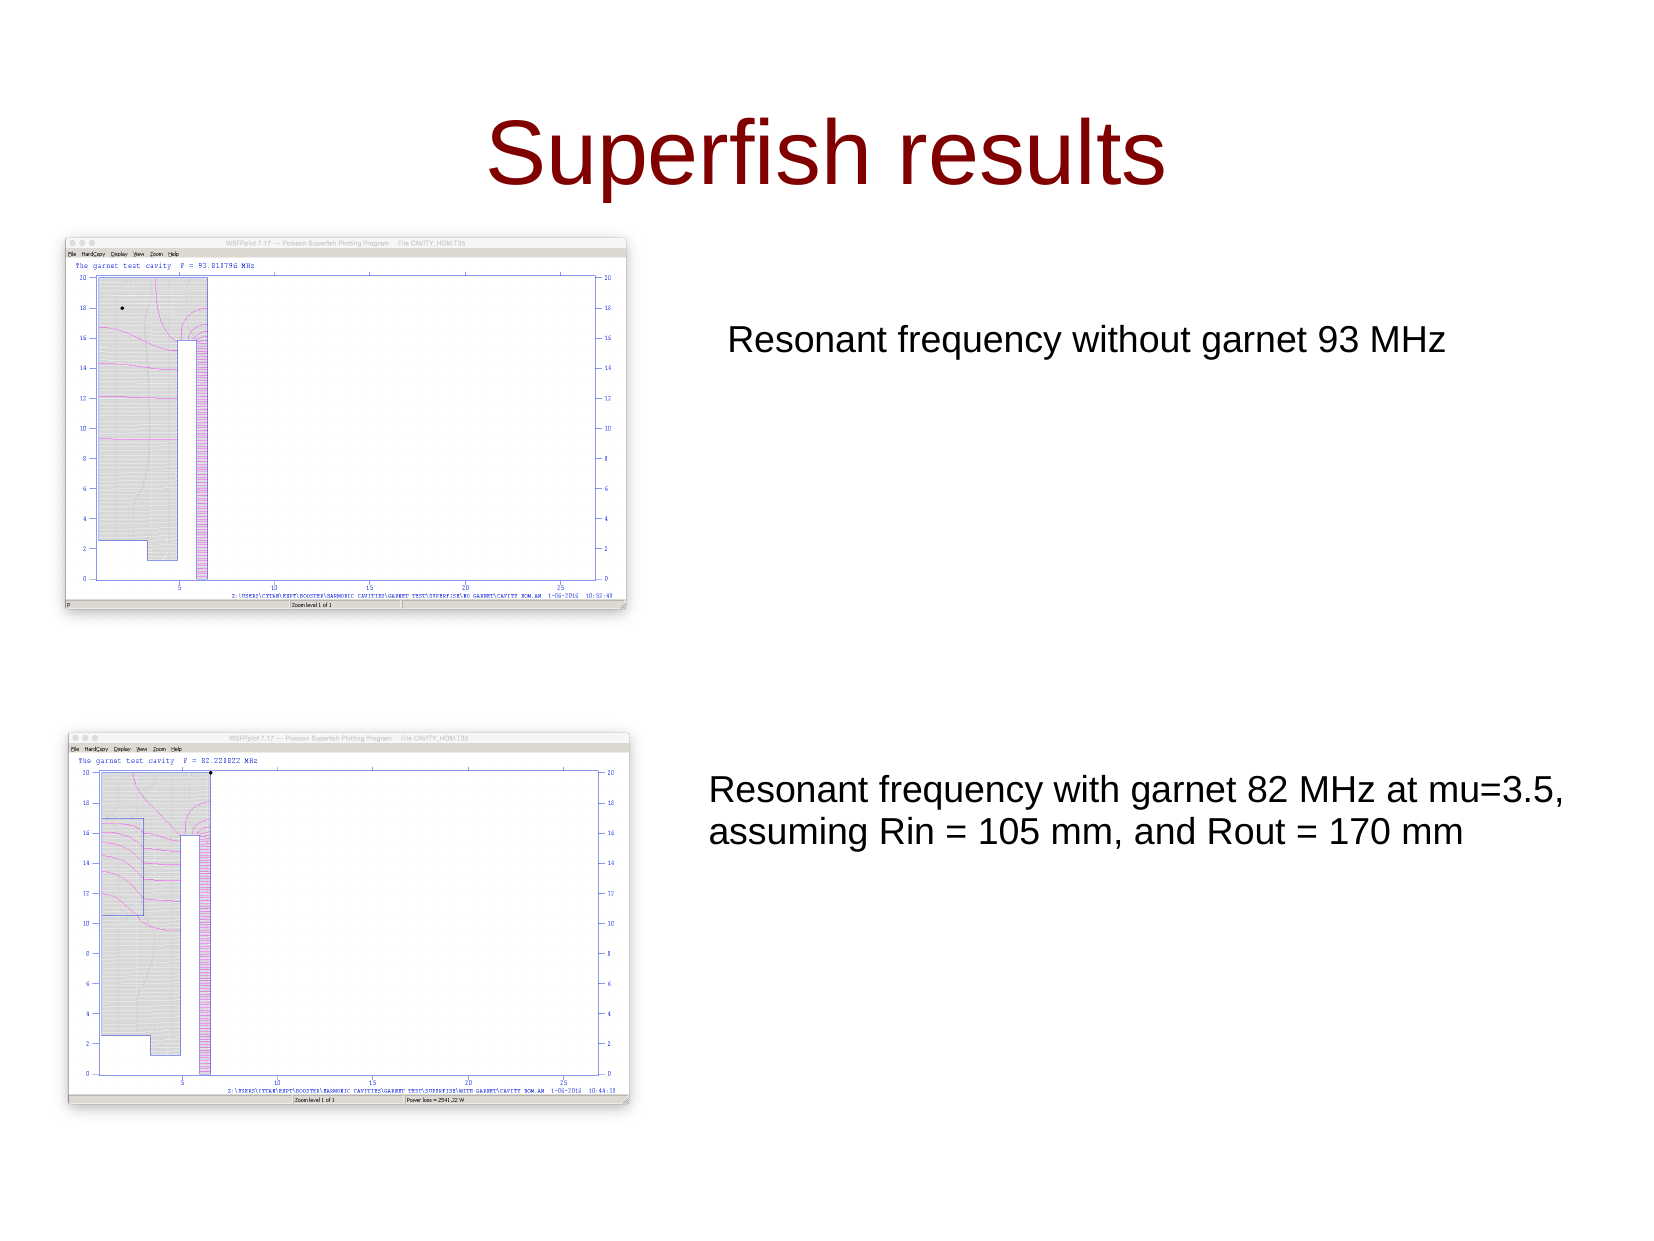

# Superfish results
Resonant frequency without garnet 93 MHz
Resonant frequency with garnet 82 MHz at mu=3.5, assuming Rin = 105 mm, and Rout = 170 mm